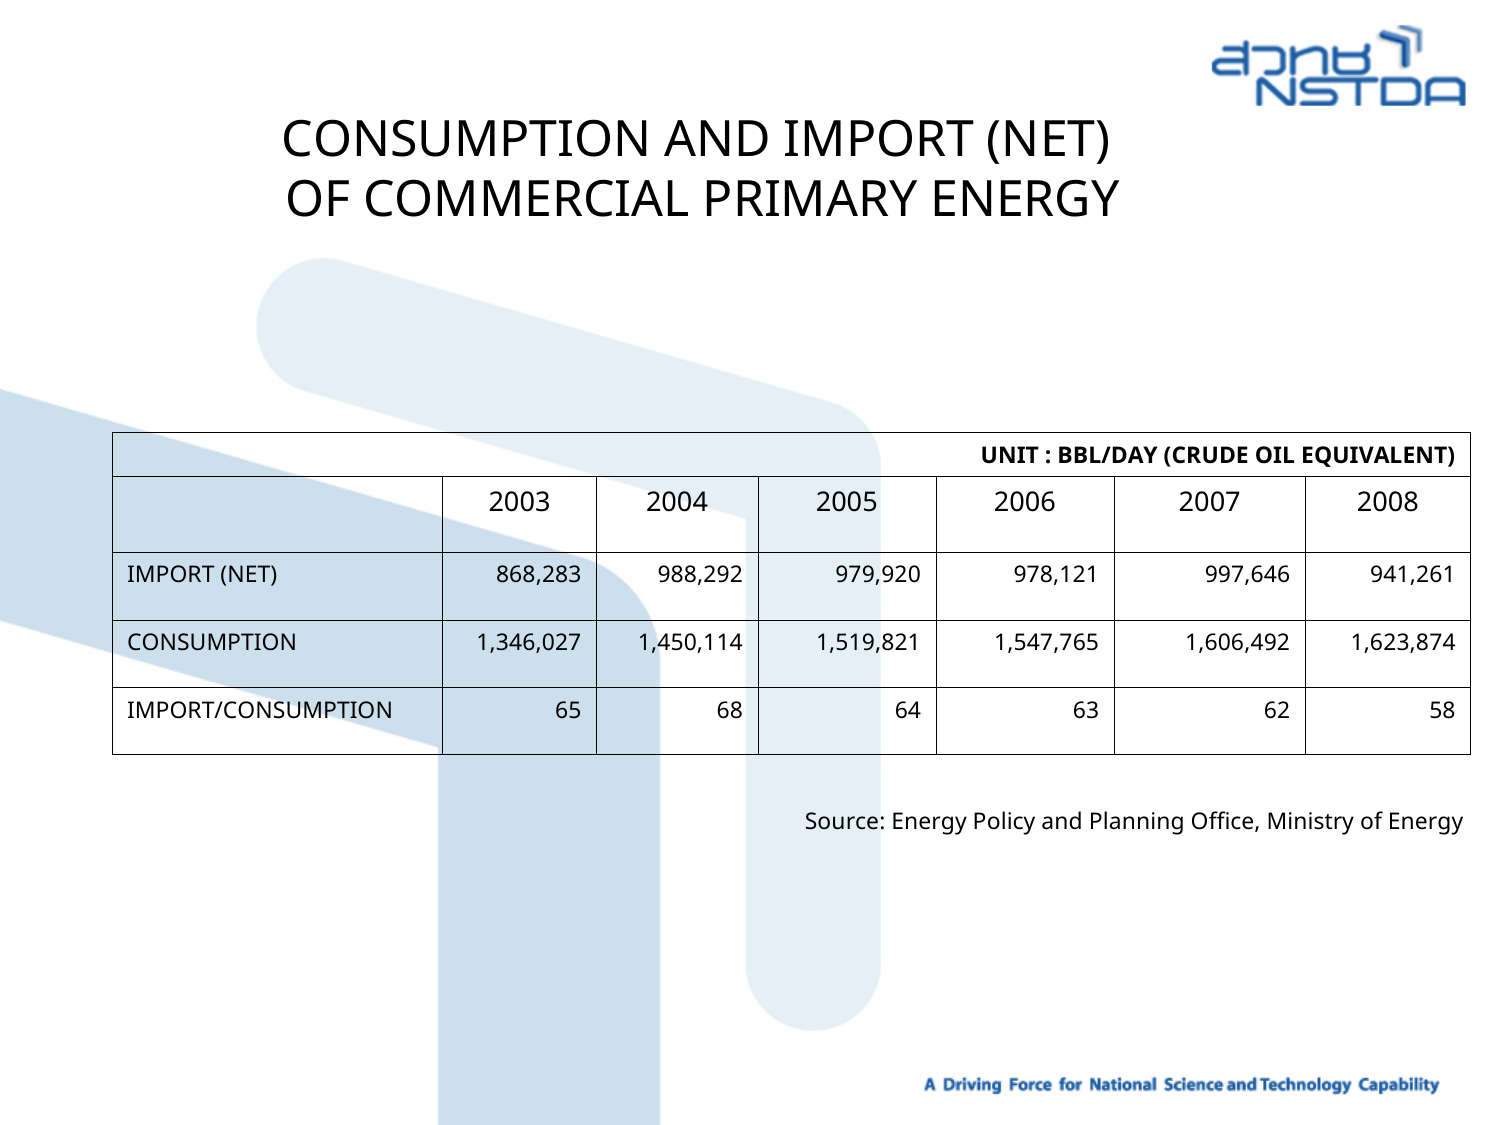

# CONSUMPTION AND IMPORT (NET) OF COMMERCIAL PRIMARY ENERGY
| UNIT : BBL/DAY (CRUDE OIL EQUIVALENT) | | | | | | |
| --- | --- | --- | --- | --- | --- | --- |
| | 2003 | 2004 | 2005 | 2006 | 2007 | 2008 |
| IMPORT (NET) | 868,283 | 988,292 | 979,920 | 978,121 | 997,646 | 941,261 |
| CONSUMPTION | 1,346,027 | 1,450,114 | 1,519,821 | 1,547,765 | 1,606,492 | 1,623,874 |
| IMPORT/CONSUMPTION | 65 | 68 | 64 | 63 | 62 | 58 |
Source: Energy Policy and Planning Office, Ministry of Energy